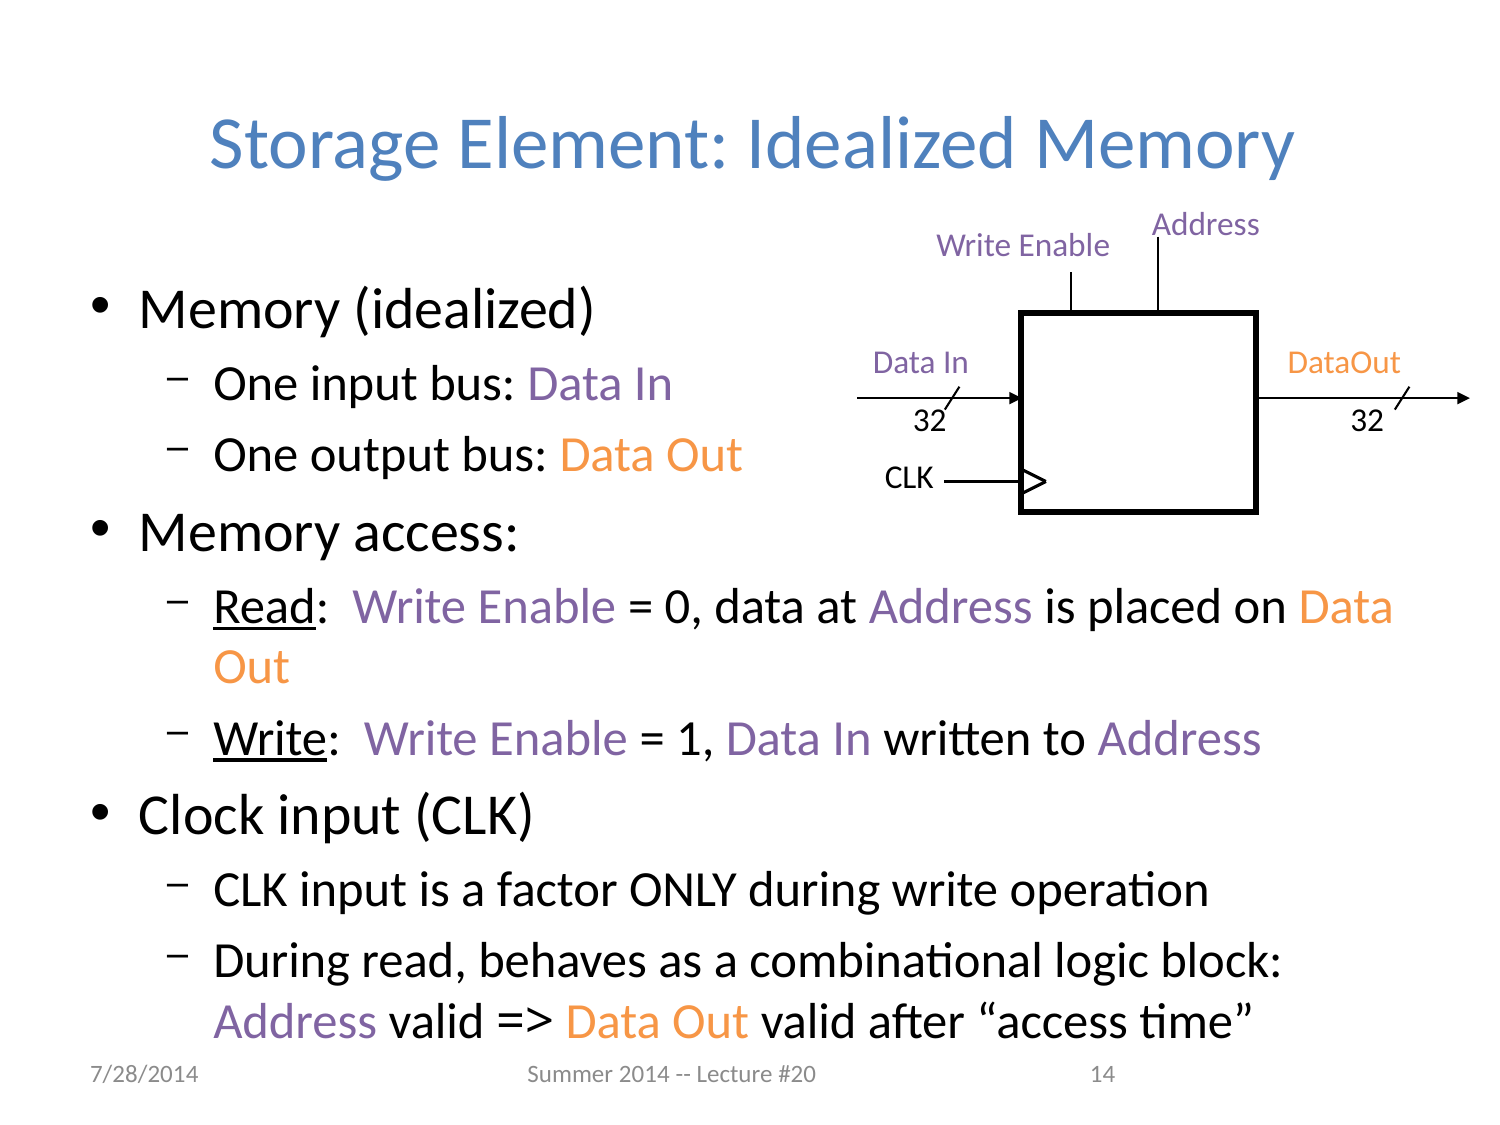

# Storage Element: Idealized Memory
Address
Write Enable
Data In
DataOut
32
32
CLK
Memory (idealized)
One input bus: Data In
One output bus: Data Out
Memory access:
Read: Write Enable = 0, data at Address is placed on Data Out
Write: Write Enable = 1, Data In written to Address
Clock input (CLK)
CLK input is a factor ONLY during write operation
During read, behaves as a combinational logic block: Address valid => Data Out valid after “access time”
7/28/2014
Summer 2014 -- Lecture #20